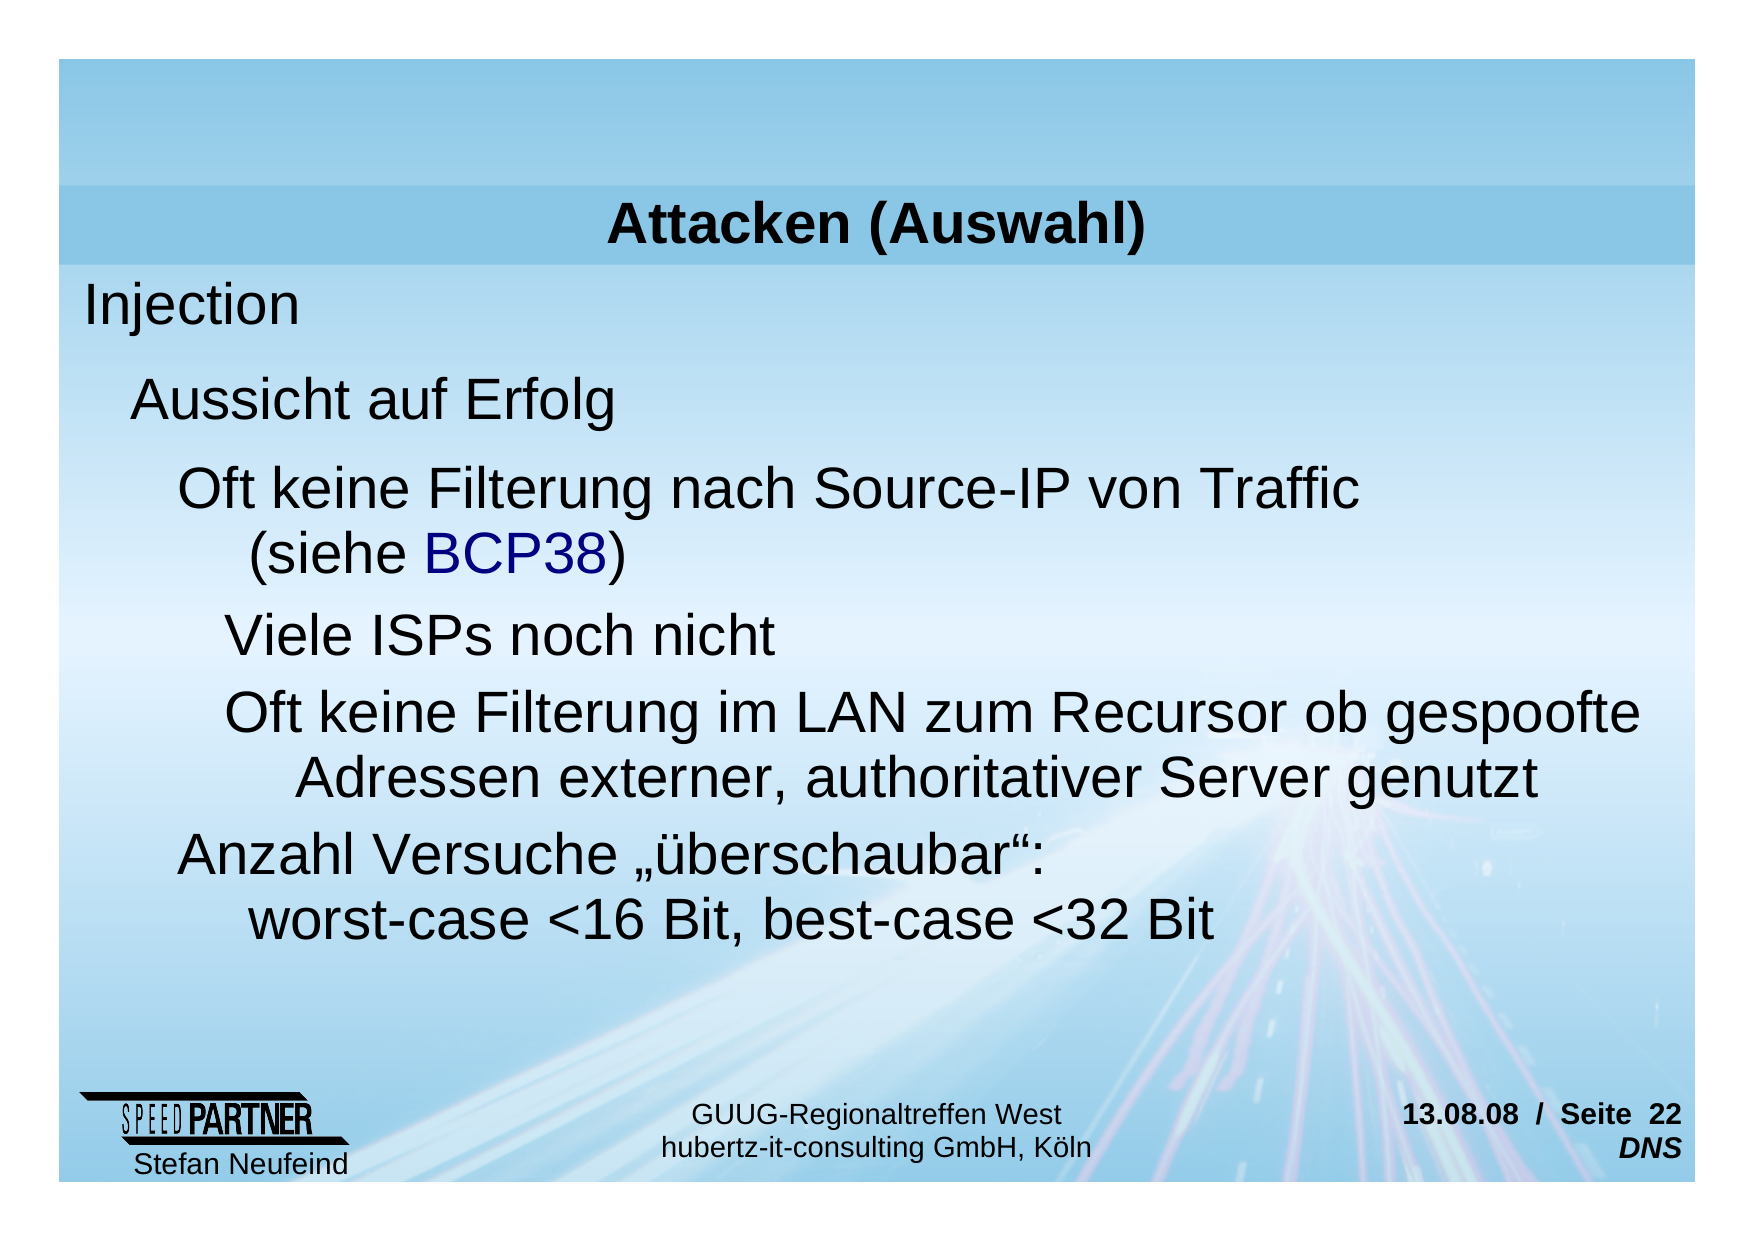

# Attacken (Auswahl)
Injection
Aussicht auf Erfolg
Oft keine Filterung nach Source-IP von Traffic
(siehe BCP38)
Viele ISPs noch nicht
Oft keine Filterung im LAN zum Recursor ob gespoofte Adressen externer, authoritativer Server genutzt
Anzahl Versuche „überschaubar“:
worst-case <16 Bit, best-case <32 Bit